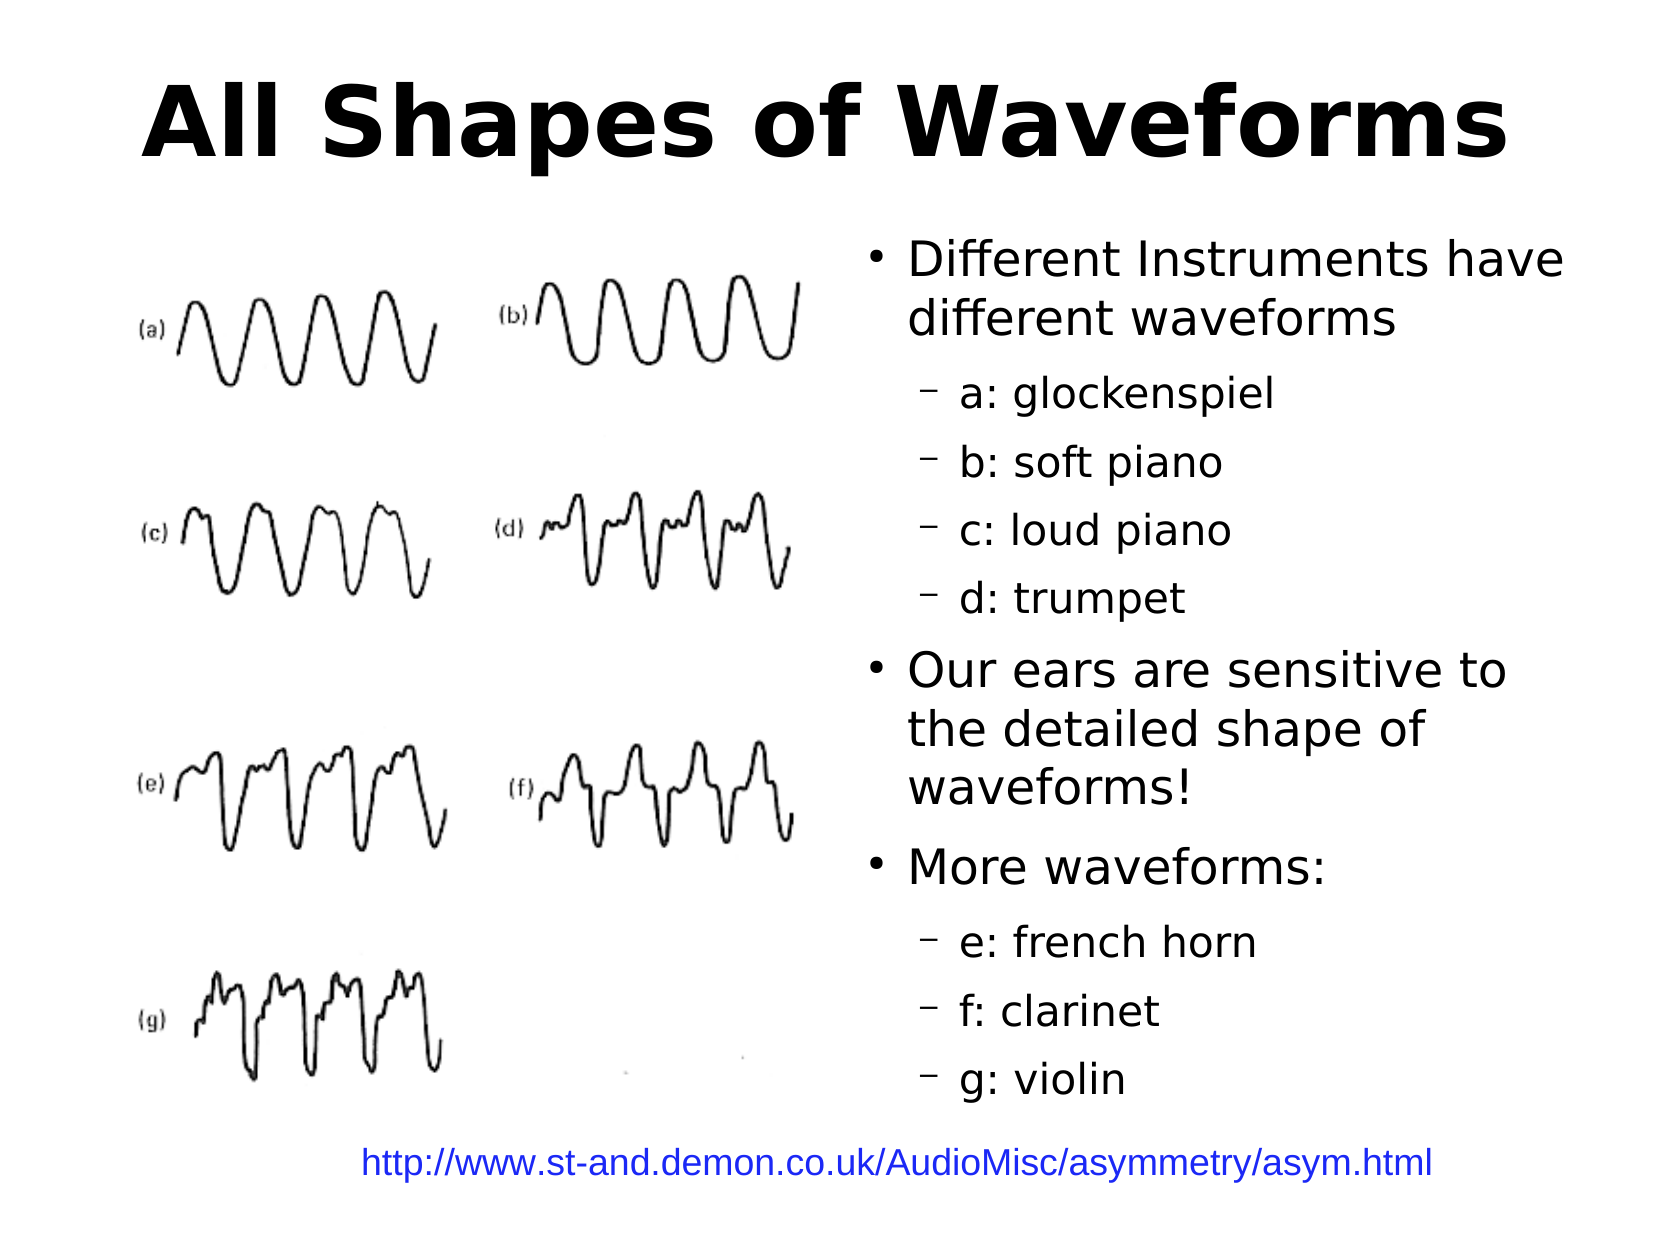

# All Shapes of Waveforms
Different Instruments have different waveforms
a: glockenspiel
b: soft piano
c: loud piano
d: trumpet
Our ears are sensitive to the detailed shape of waveforms!
More waveforms:
e: french horn
f: clarinet
g: violin
http://www.st-and.demon.co.uk/AudioMisc/asymmetry/asym.html